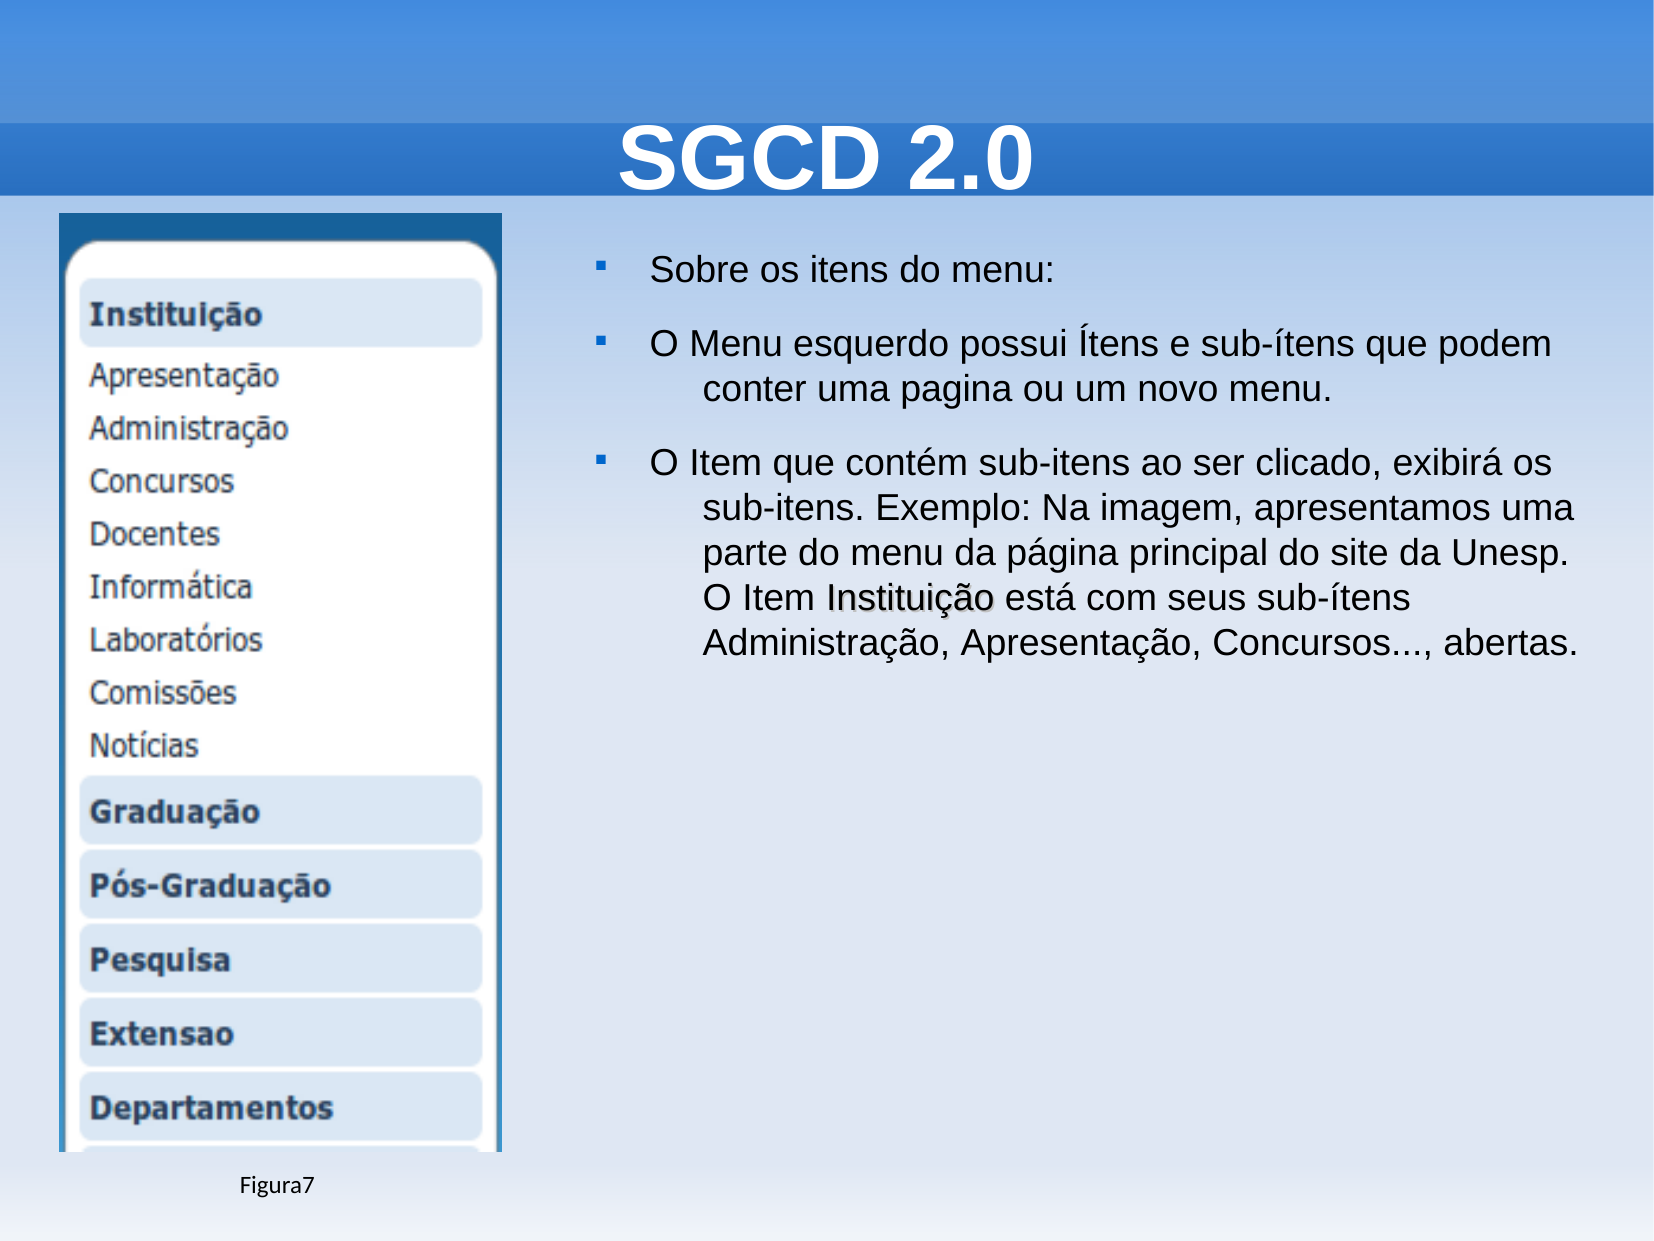

# SGCD 2.0
Sobre os itens do menu:
O Menu esquerdo possui Ítens e sub-ítens que podem conter uma pagina ou um novo menu.
O Item que contém sub-itens ao ser clicado, exibirá os sub-itens. Exemplo: Na imagem, apresentamos uma parte do menu da página principal do site da Unesp. O Item Instituição está com seus sub-ítens Administração, Apresentação, Concursos..., abertas.
Figura7